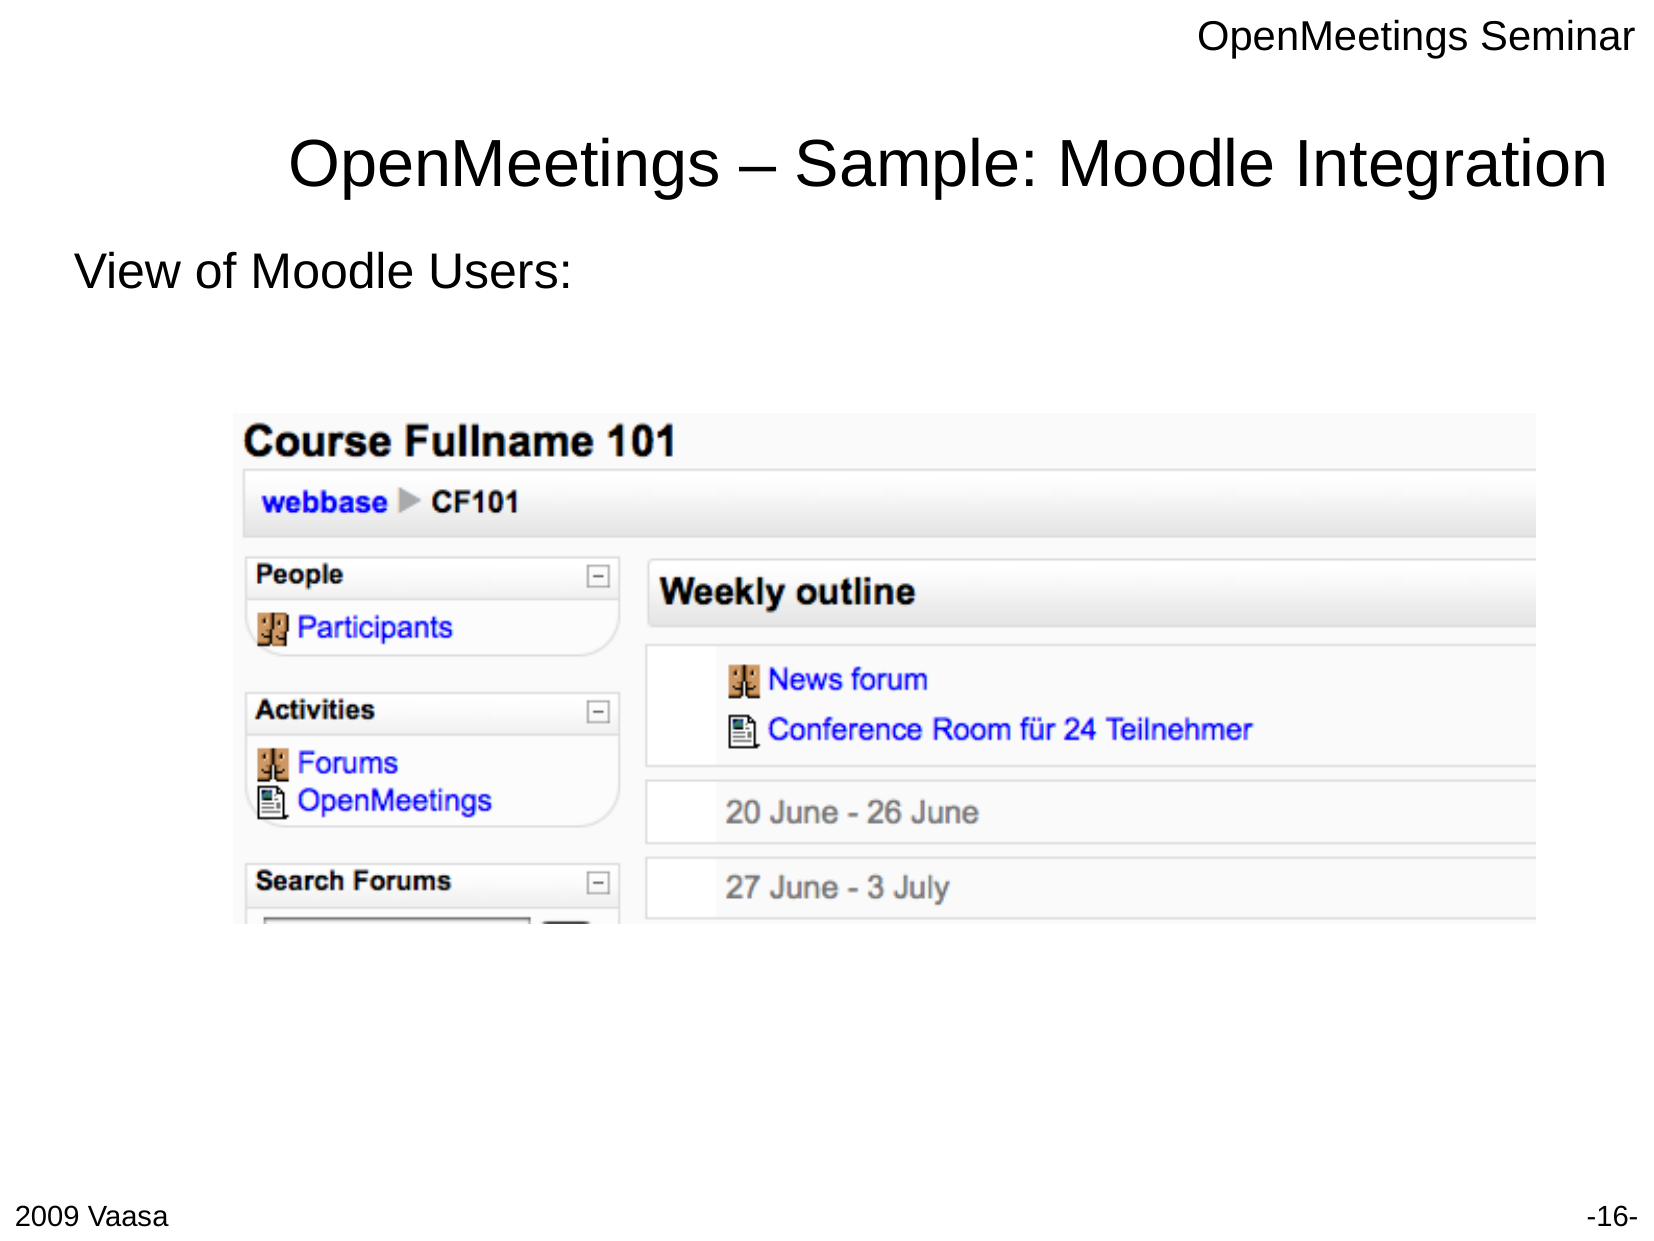

# OpenMeetings Seminar
OpenMeetings – Sample: Moodle Integration
View of Moodle Users:
-16-
2009 Vaasa